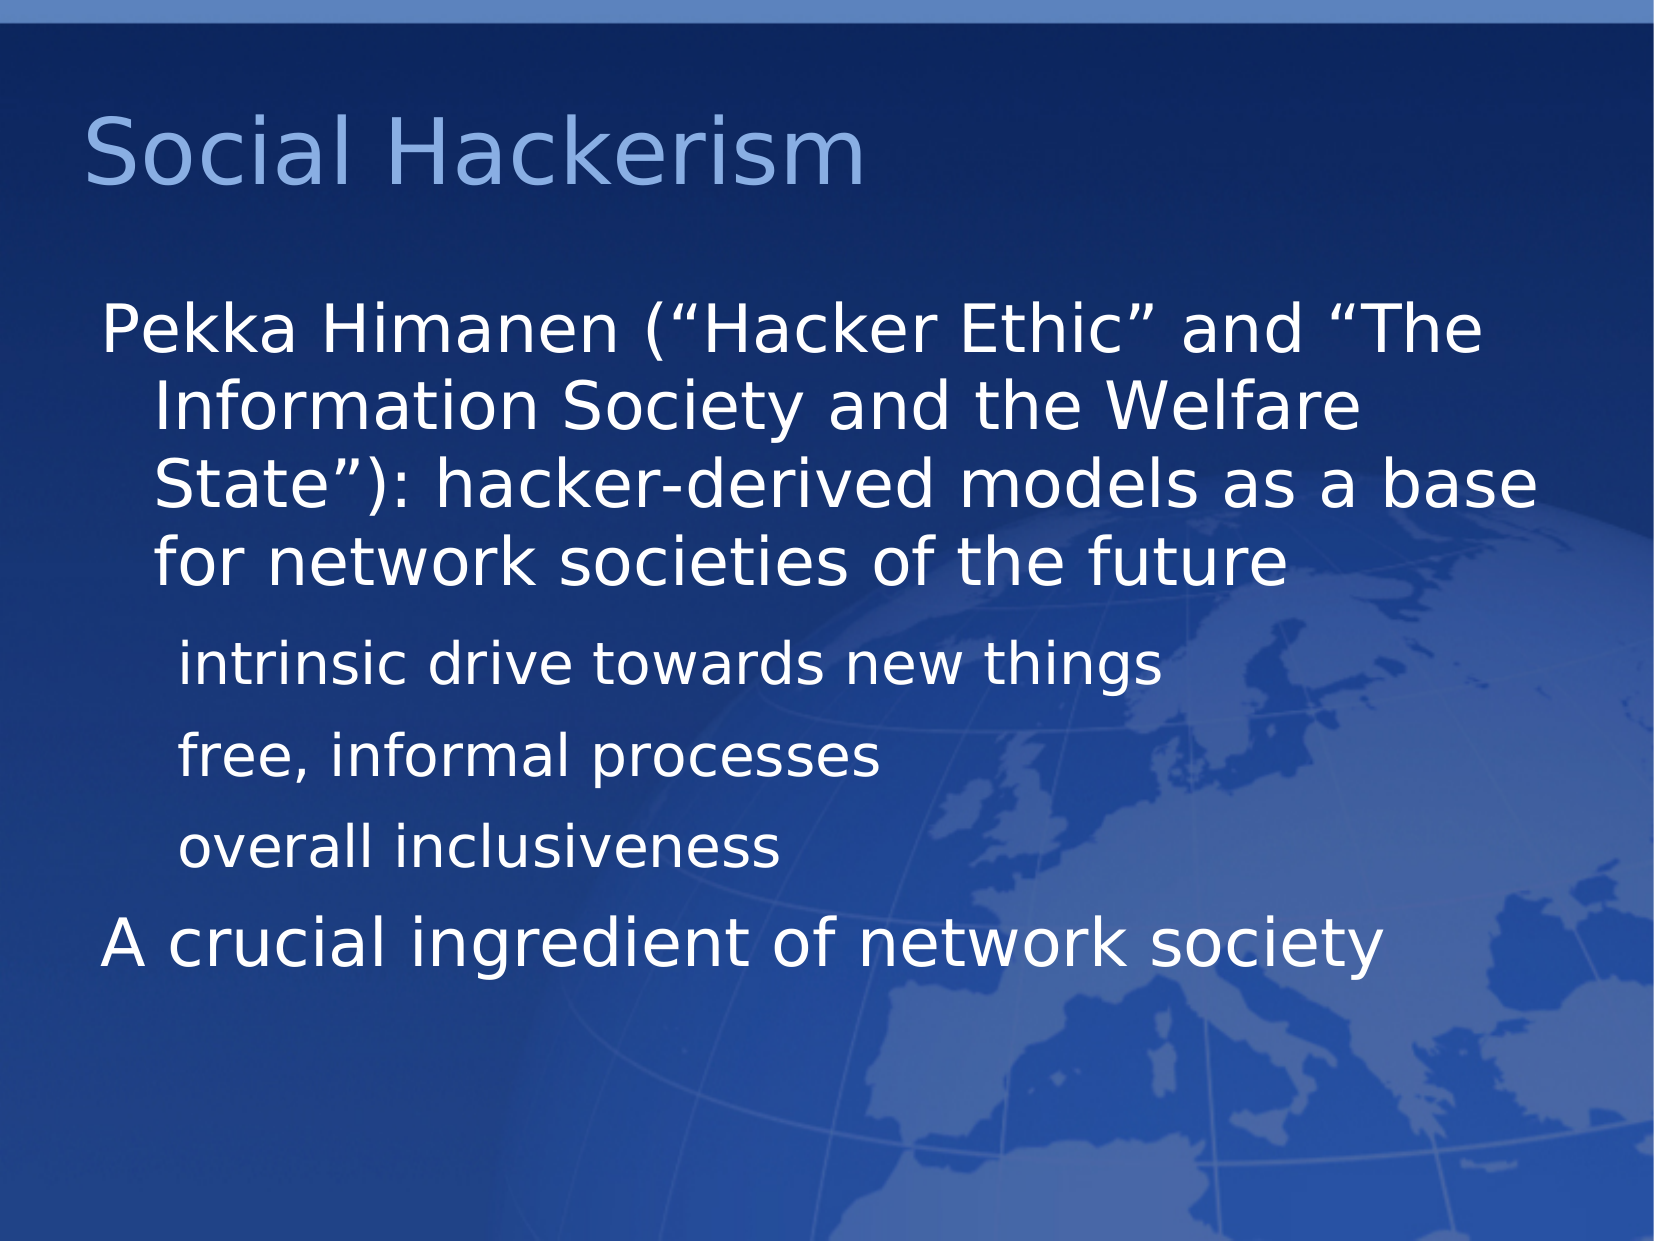

# Social Hackerism
Pekka Himanen (“Hacker Ethic” and “The Information Society and the Welfare State”): hacker-derived models as a base for network societies of the future
intrinsic drive towards new things
free, informal processes
overall inclusiveness
A crucial ingredient of network society